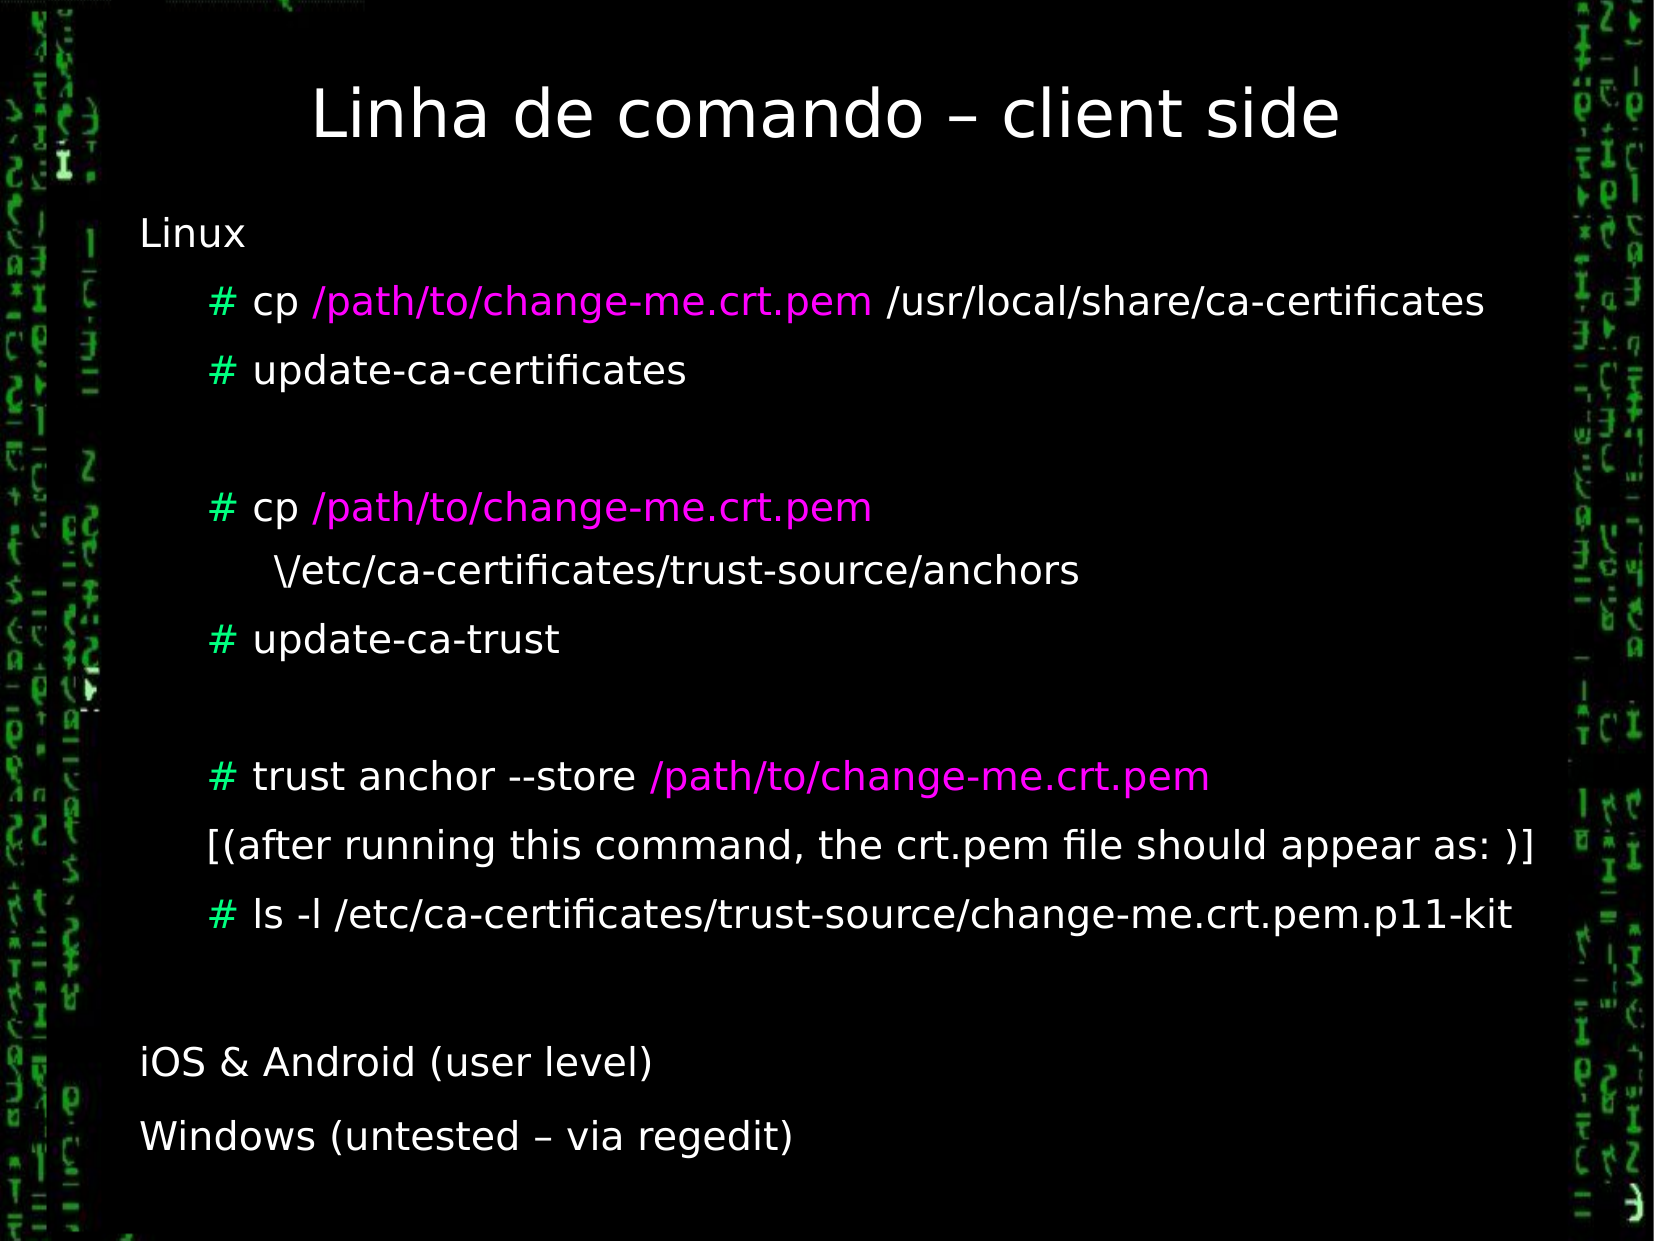

# Linha de comando – client side
Linux
# cp /path/to/change-me.crt.pem /usr/local/share/ca-certificates
# update-ca-certificates
# cp /path/to/change-me.crt.pem
\/etc/ca-certificates/trust-source/anchors
# update-ca-trust
# trust anchor --store /path/to/change-me.crt.pem
[(after running this command, the crt.pem file should appear as: )]
# ls -l /etc/ca-certificates/trust-source/change-me.crt.pem.p11-kit
iOS & Android (user level)
Windows (untested – via regedit)